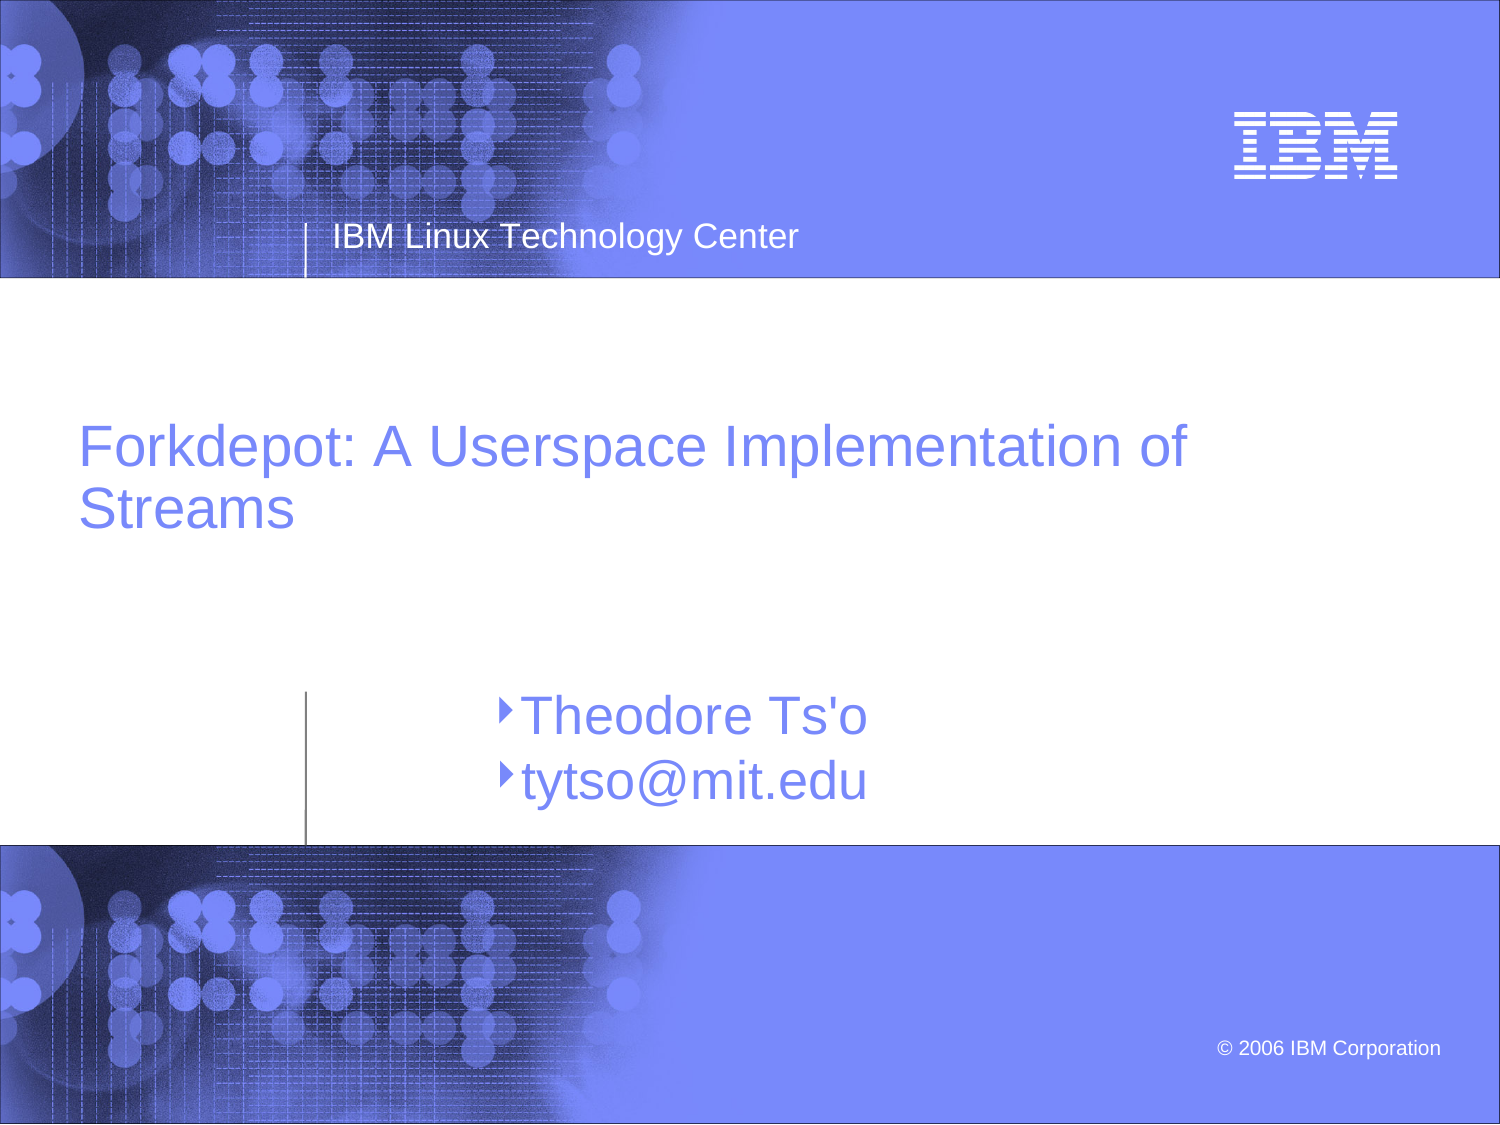

# Forkdepot: A Userspace Implementation of Streams
Theodore Ts'o
tytso@mit.edu